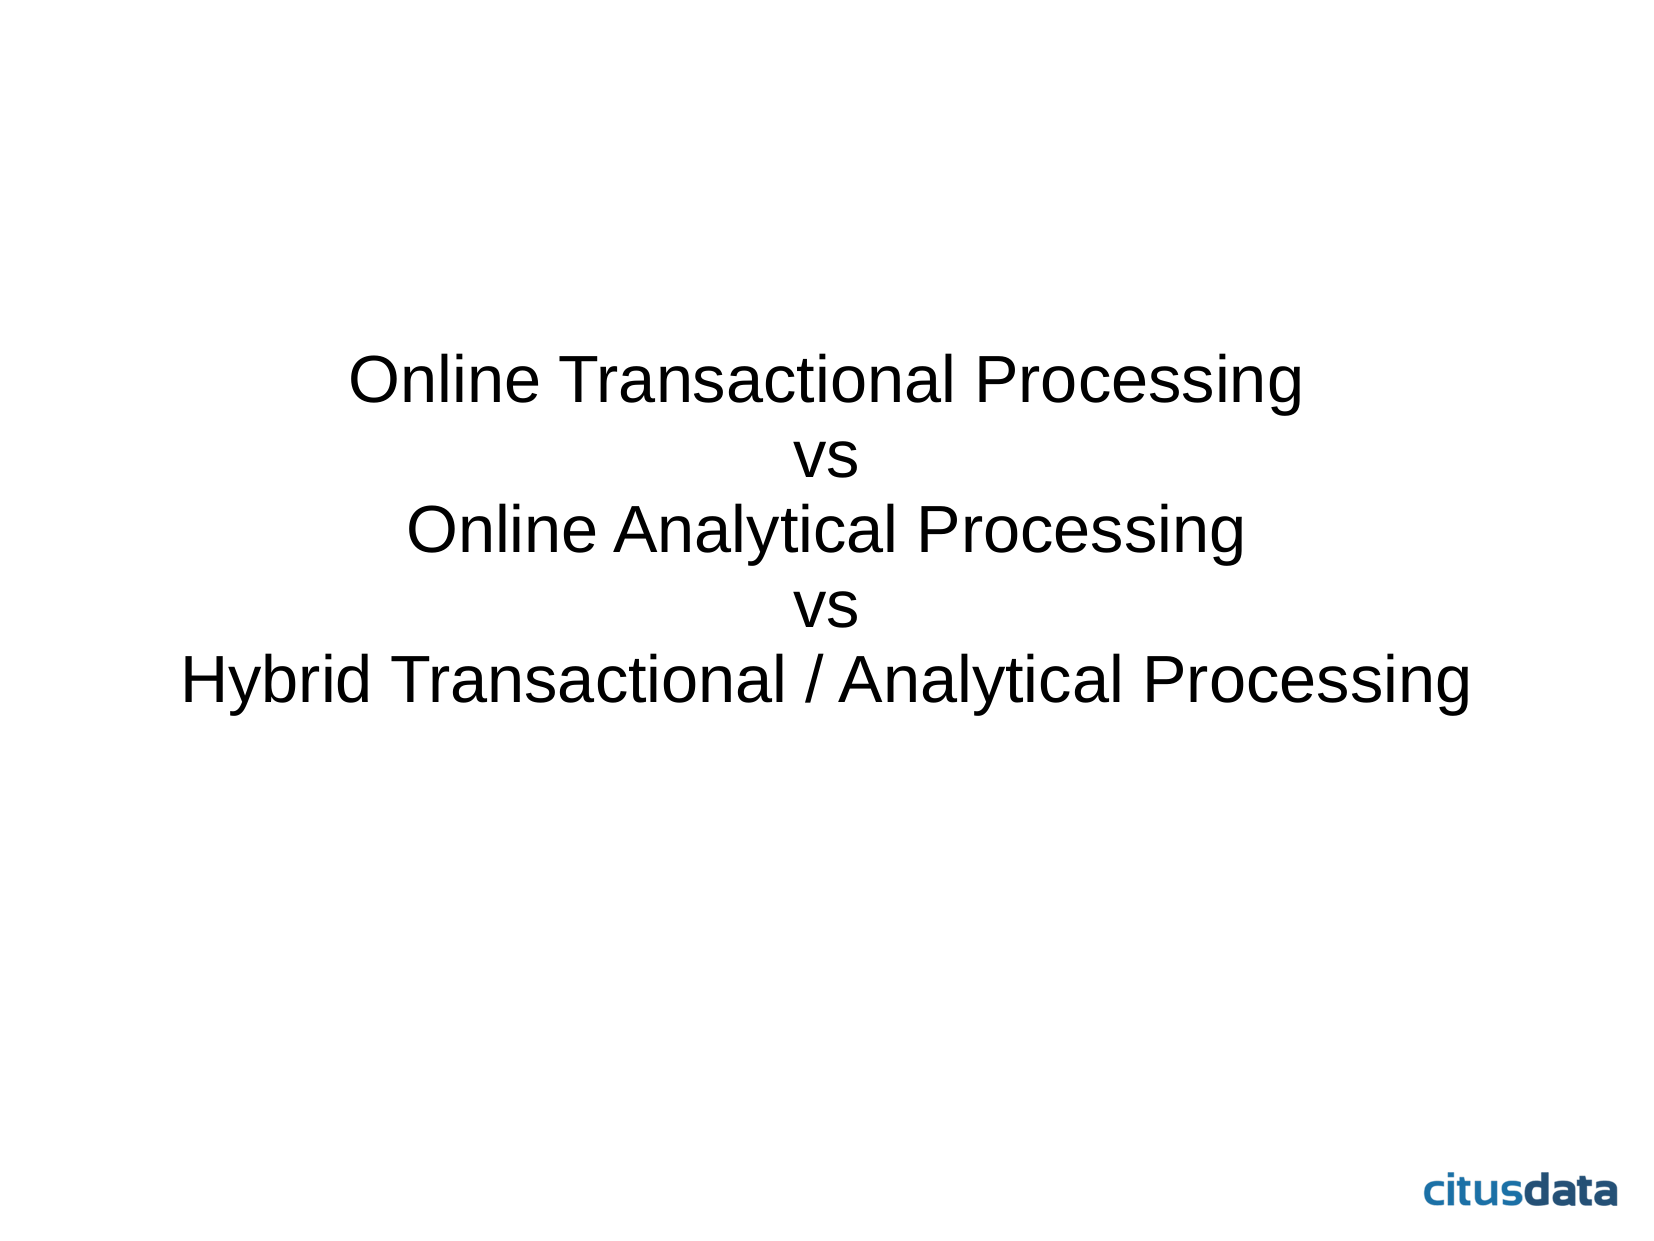

# Online Transactional Processing
vs
Online Analytical Processing
vs
Hybrid Transactional / Analytical Processing